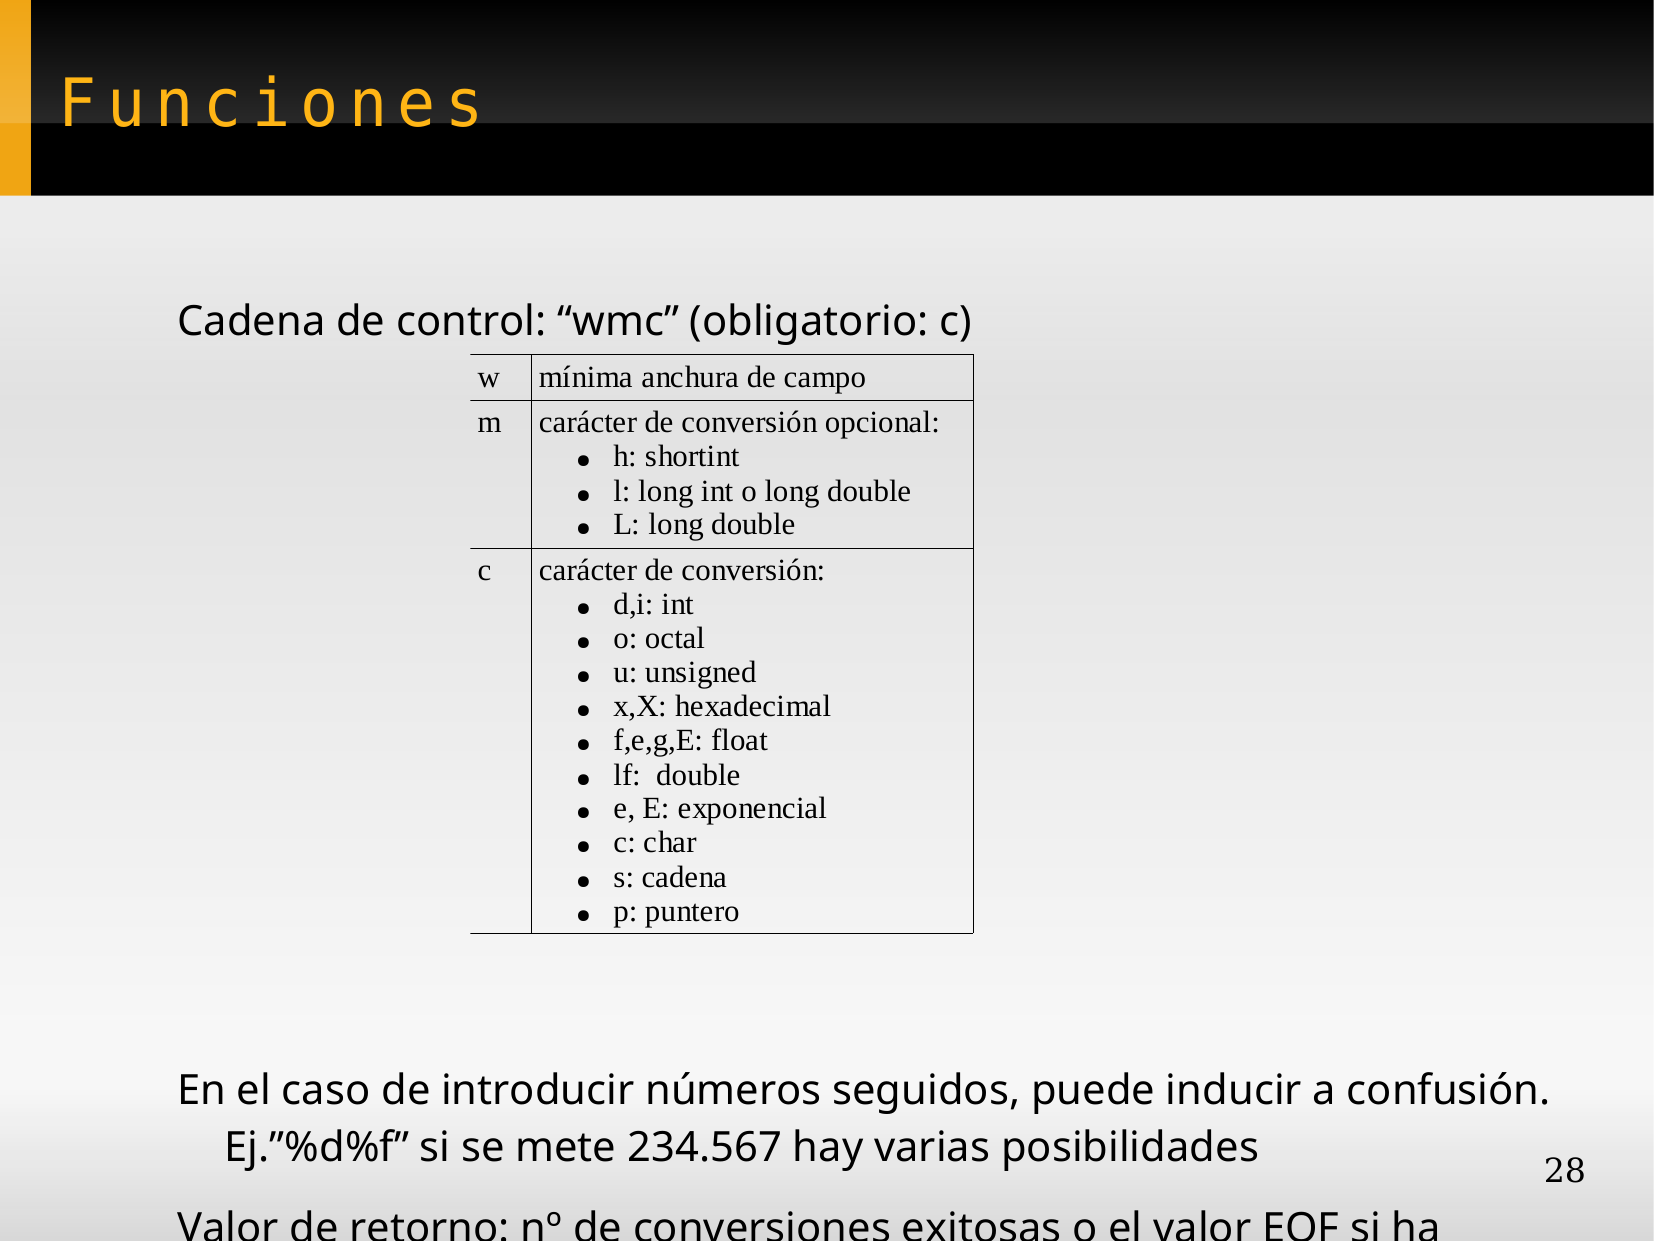

# Funciones
Cadena de control: “wmc” (obligatorio: c)
En el caso de introducir números seguidos, puede inducir a confusión. Ej.”%d%f” si se mete 234.567 hay varias posibilidades
Valor de retorno: nº de conversiones exitosas o el valor EOF si ha habido un fallo de entrada antes de ninguna conversión
28